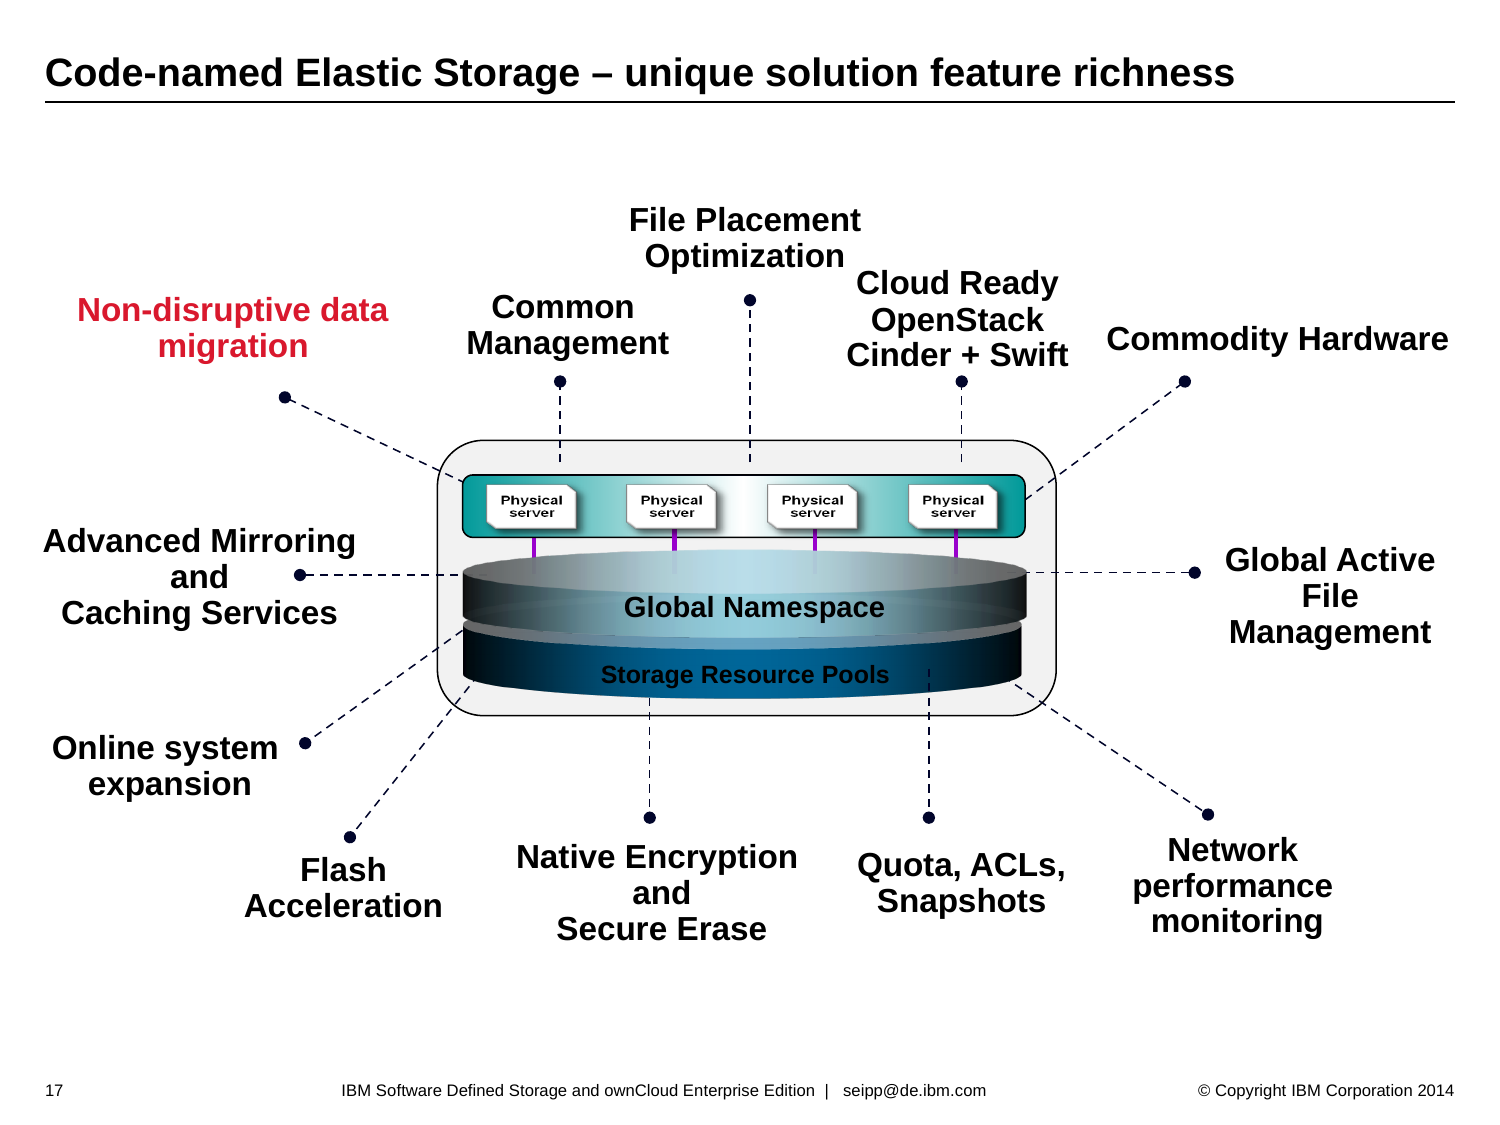

# Code-named Elastic Storage – unique solution feature richness
File Placement
Optimization
Cloud Ready
OpenStack
Cinder + Swift
Common
Management
Non-disruptive data
migration
Commodity Hardware
Advanced Mirroring and
Caching Services
Global Active File Management
Global Namespace
Storage Resource Pools
Online system
expansion
Network
performance
monitoring
Native Encryption
and
Secure Erase
Quota, ACLs,
Snapshots
Flash
Acceleration
17
IBM Software Defined Storage and ownCloud Enterprise Edition | seipp@de.ibm.com